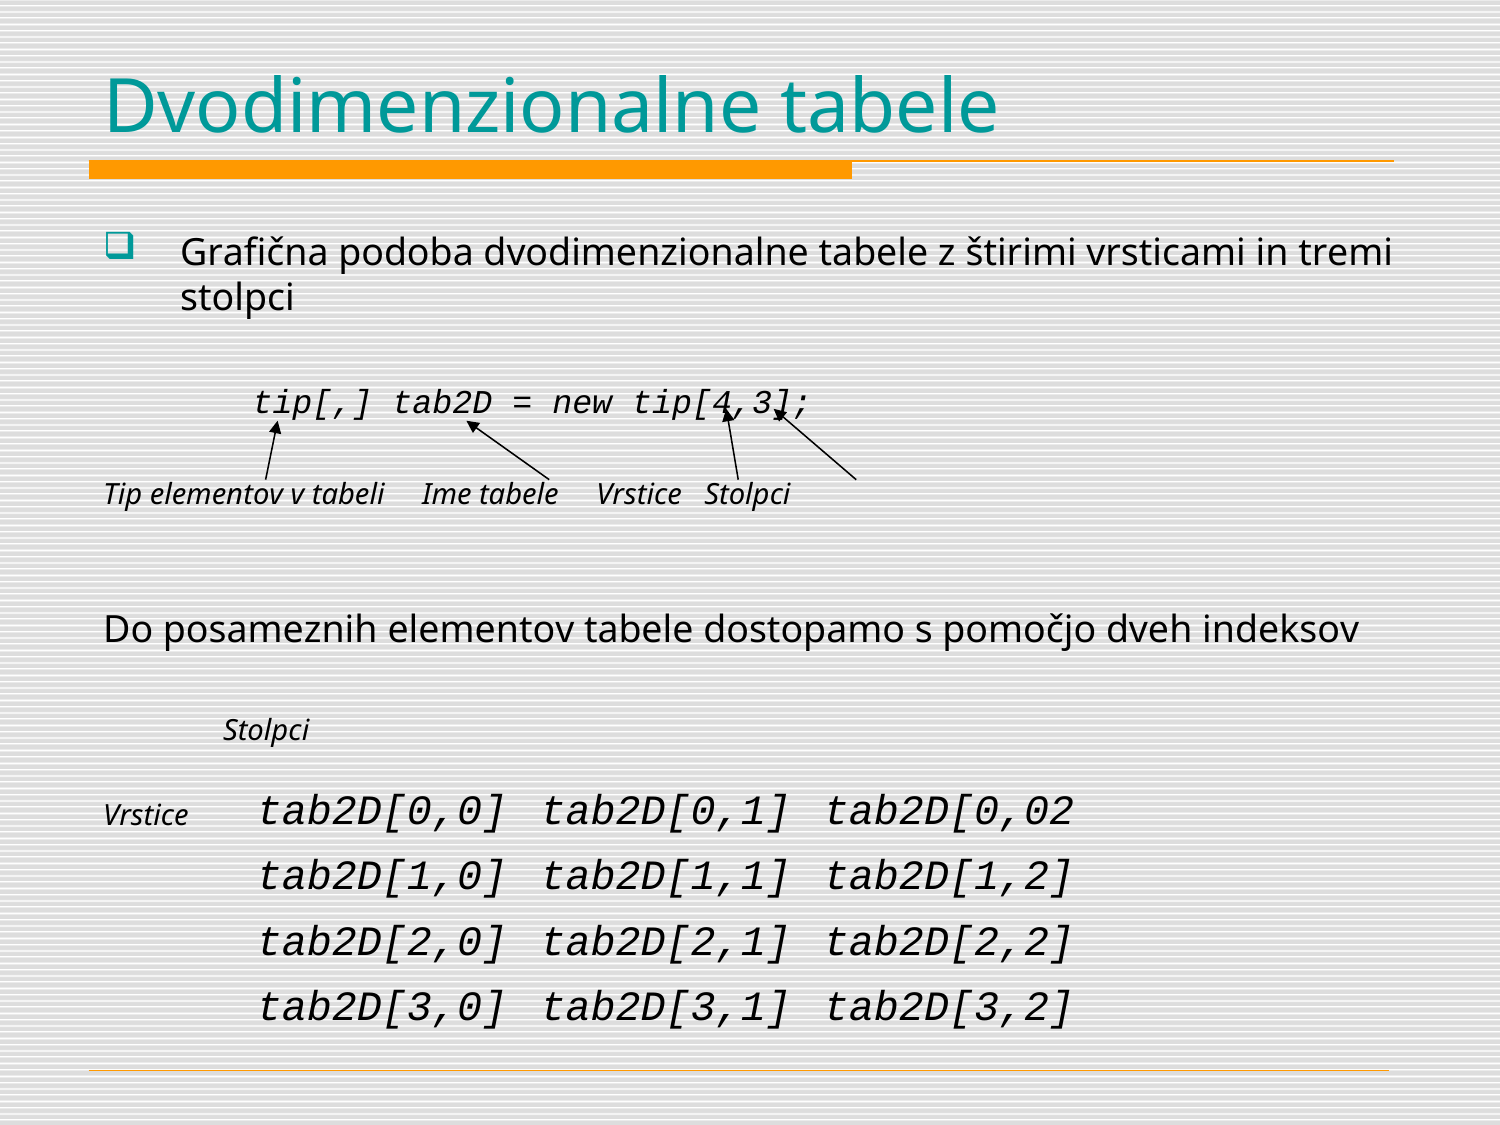

# Dvodimenzionalne tabele
Grafična podoba dvodimenzionalne tabele z štirimi vrsticami in tremi stolpci
tip[,] tab2D = new tip[4,3];
Tip elementov v tabeli Ime tabele Vrstice Stolpci
Do posameznih elementov tabele dostopamo s pomočjo dveh indeksov
 Stolpci
Vrstice
| tab2D[0,0] | tab2D[0,1] | tab2D[0,02 |
| --- | --- | --- |
| tab2D[1,0] | tab2D[1,1] | tab2D[1,2] |
| tab2D[2,0] | tab2D[2,1] | tab2D[2,2] |
| tab2D[3,0] | tab2D[3,1] | tab2D[3,2] |